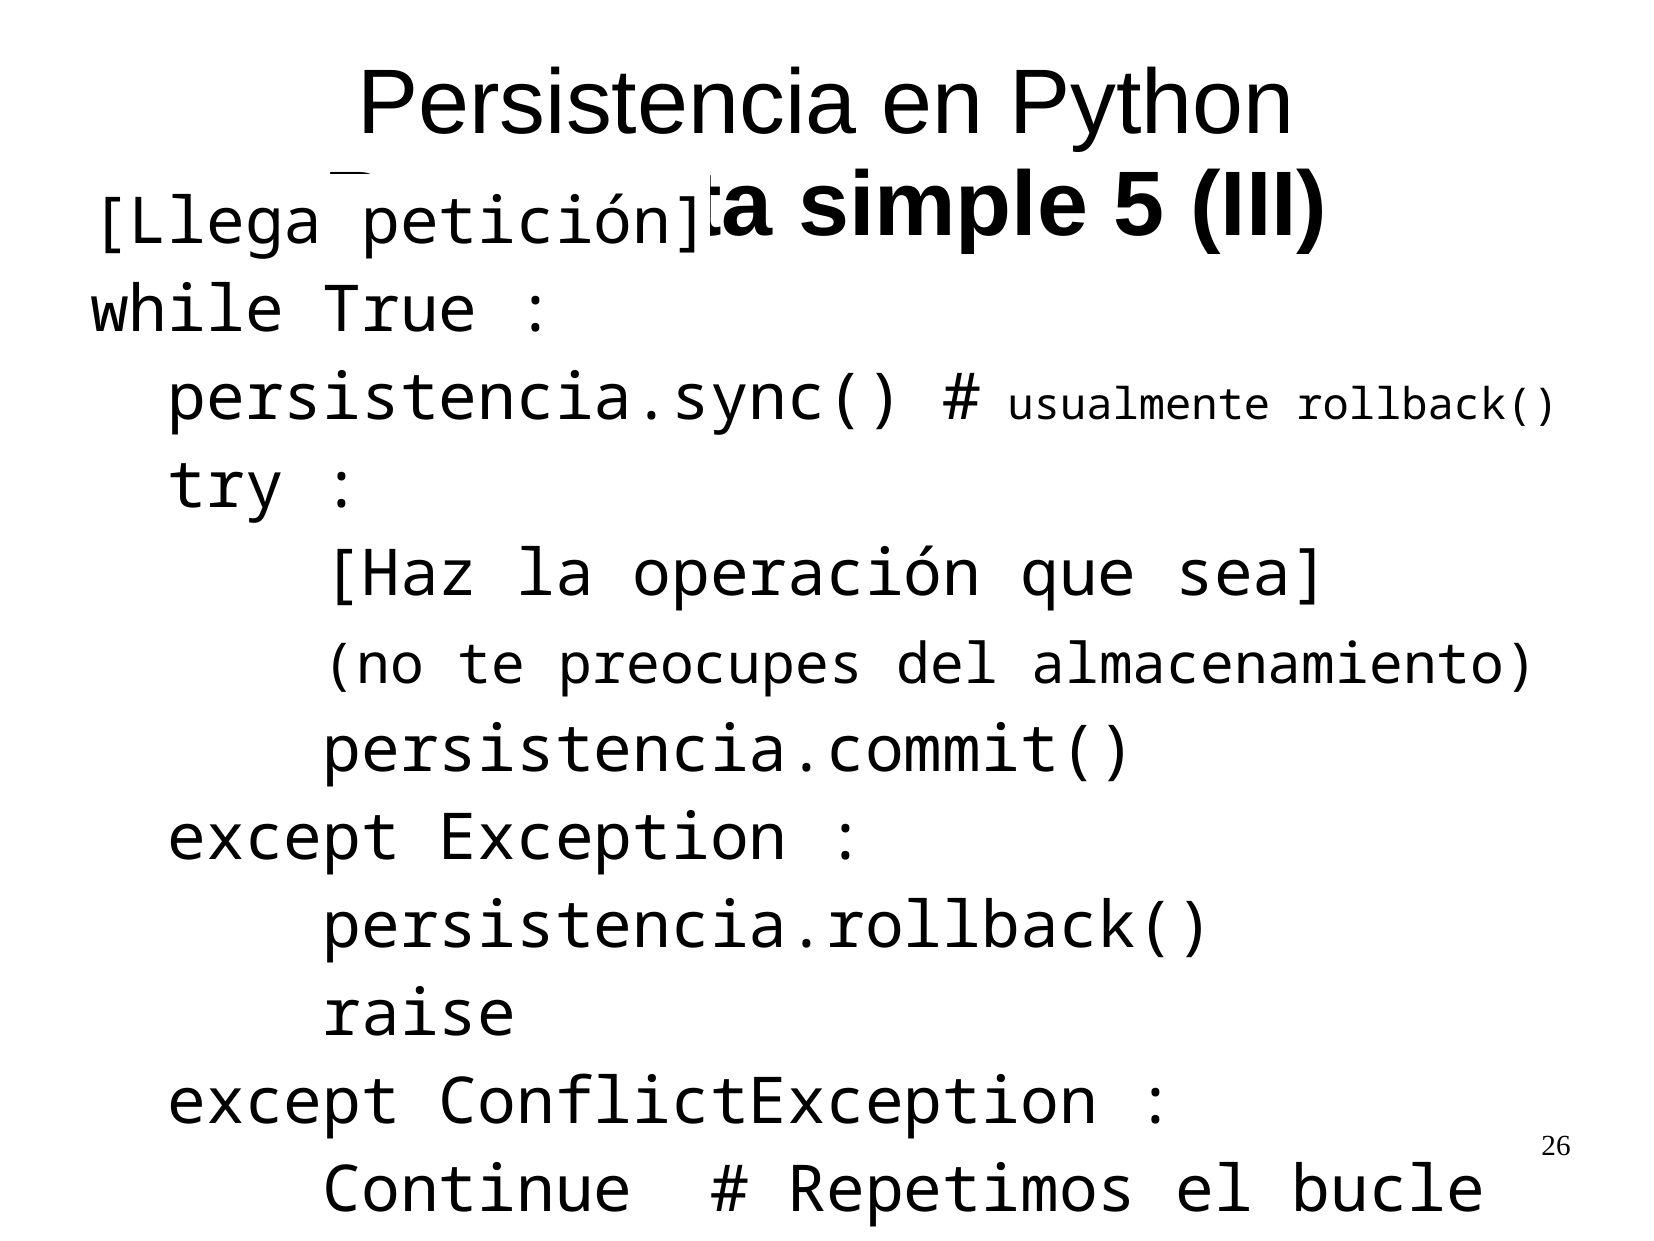

# Persistencia en Python Propuesta simple 5 (III)
[Llega petición]
while True :
 persistencia.sync() # usualmente rollback()
 try :
 [Haz la operación que sea]
 (no te preocupes del almacenamiento)
 persistencia.commit()
 except Exception :
 persistencia.rollback()
 raise
 except ConflictException :
 Continue # Repetimos el bucle
 break
26